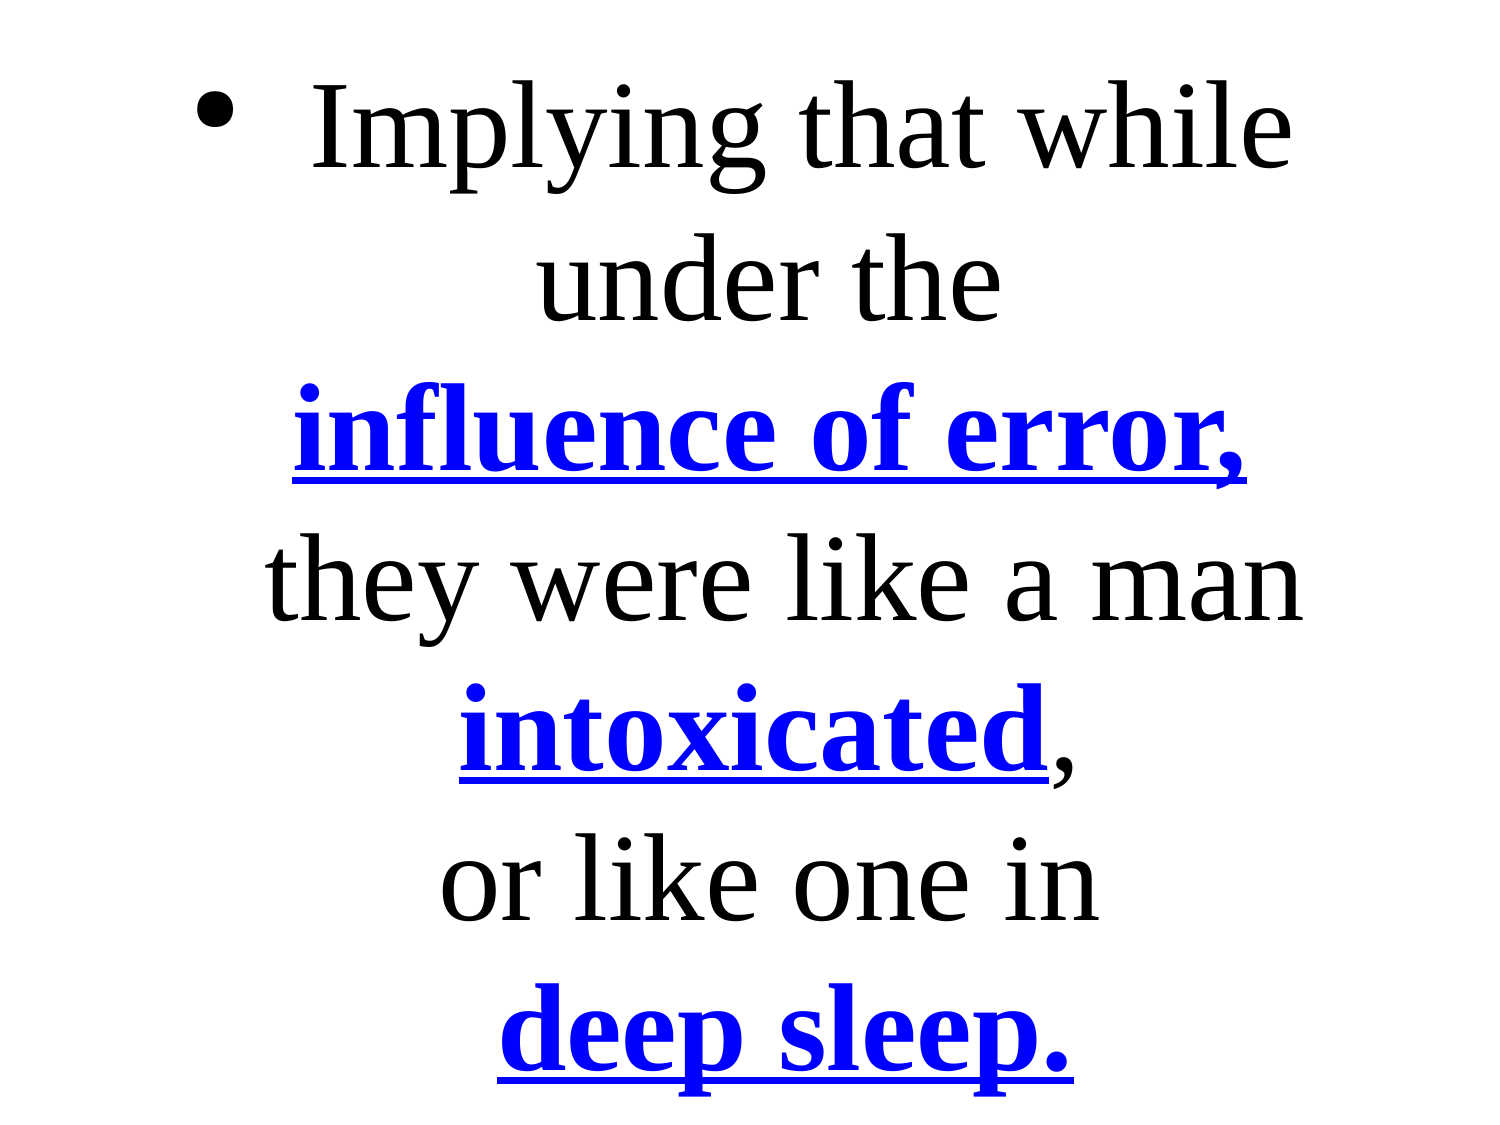

# Implying that while under the influence of error, they were like a man intoxicated, or like one in deep sleep.